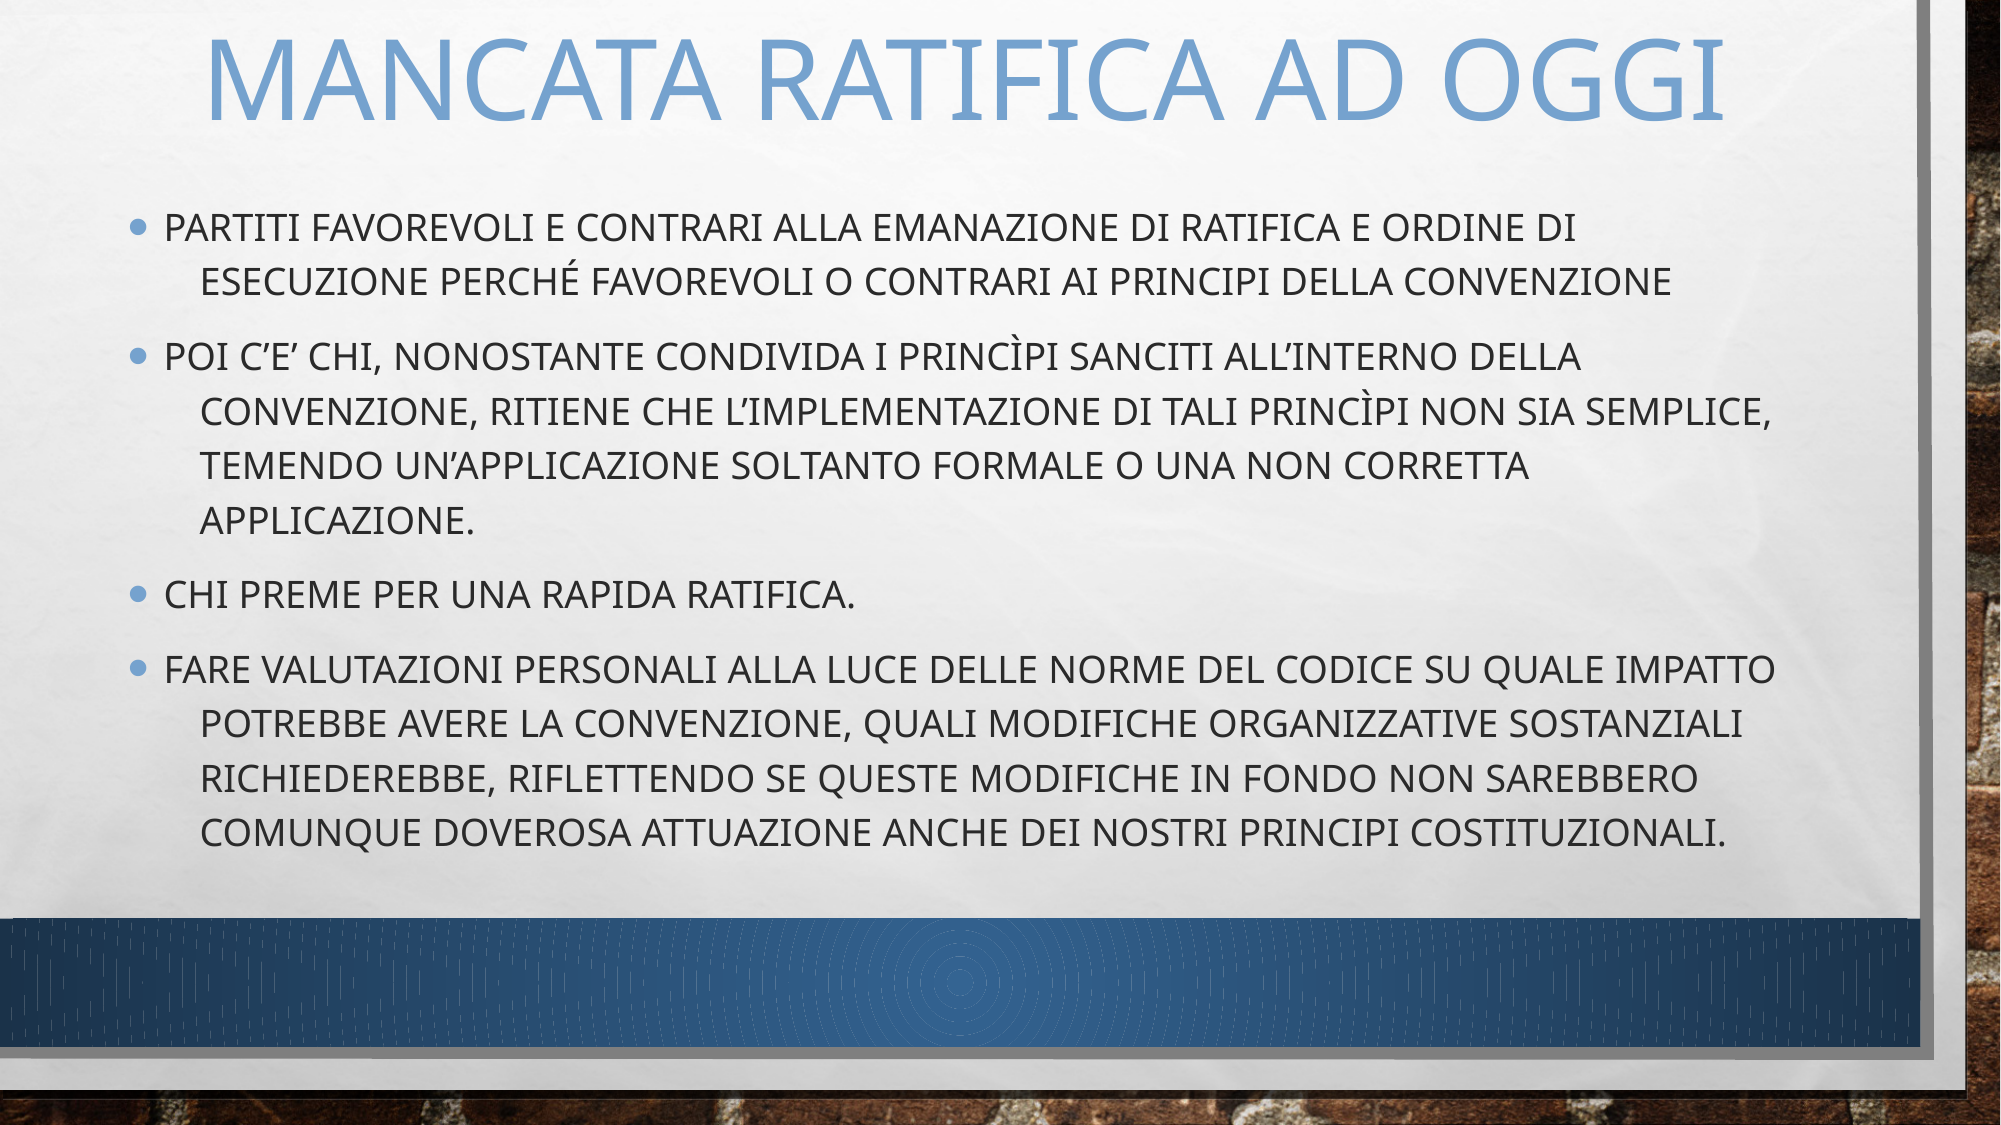

# Mancata ratifica ad oggi
Partiti favorevoli e contrari alla emanazione di ratifica e ordine di esecuzione perché favorevoli o contrari ai principi della convenzione
Poi c’e’ chi, nonostante condivida i princìpi sanciti all’interno della Convenzione, ritiene che l’implementazione di tali princìpi non sia semplice, temendo un’applicazione soltanto formale o una non corretta applicazione.
Chi preme per una rapida ratifica.
Fare valutazioni personali alla luce delle norme del codice su quale impatto potrebbe avere la convenzione, quali modifiche organizzative sostanziali richiederebbe, riflettendo se queste modifiche in fondo non sarebbero comunque doverosa attuazione anche dei nostri principi costituzionali.